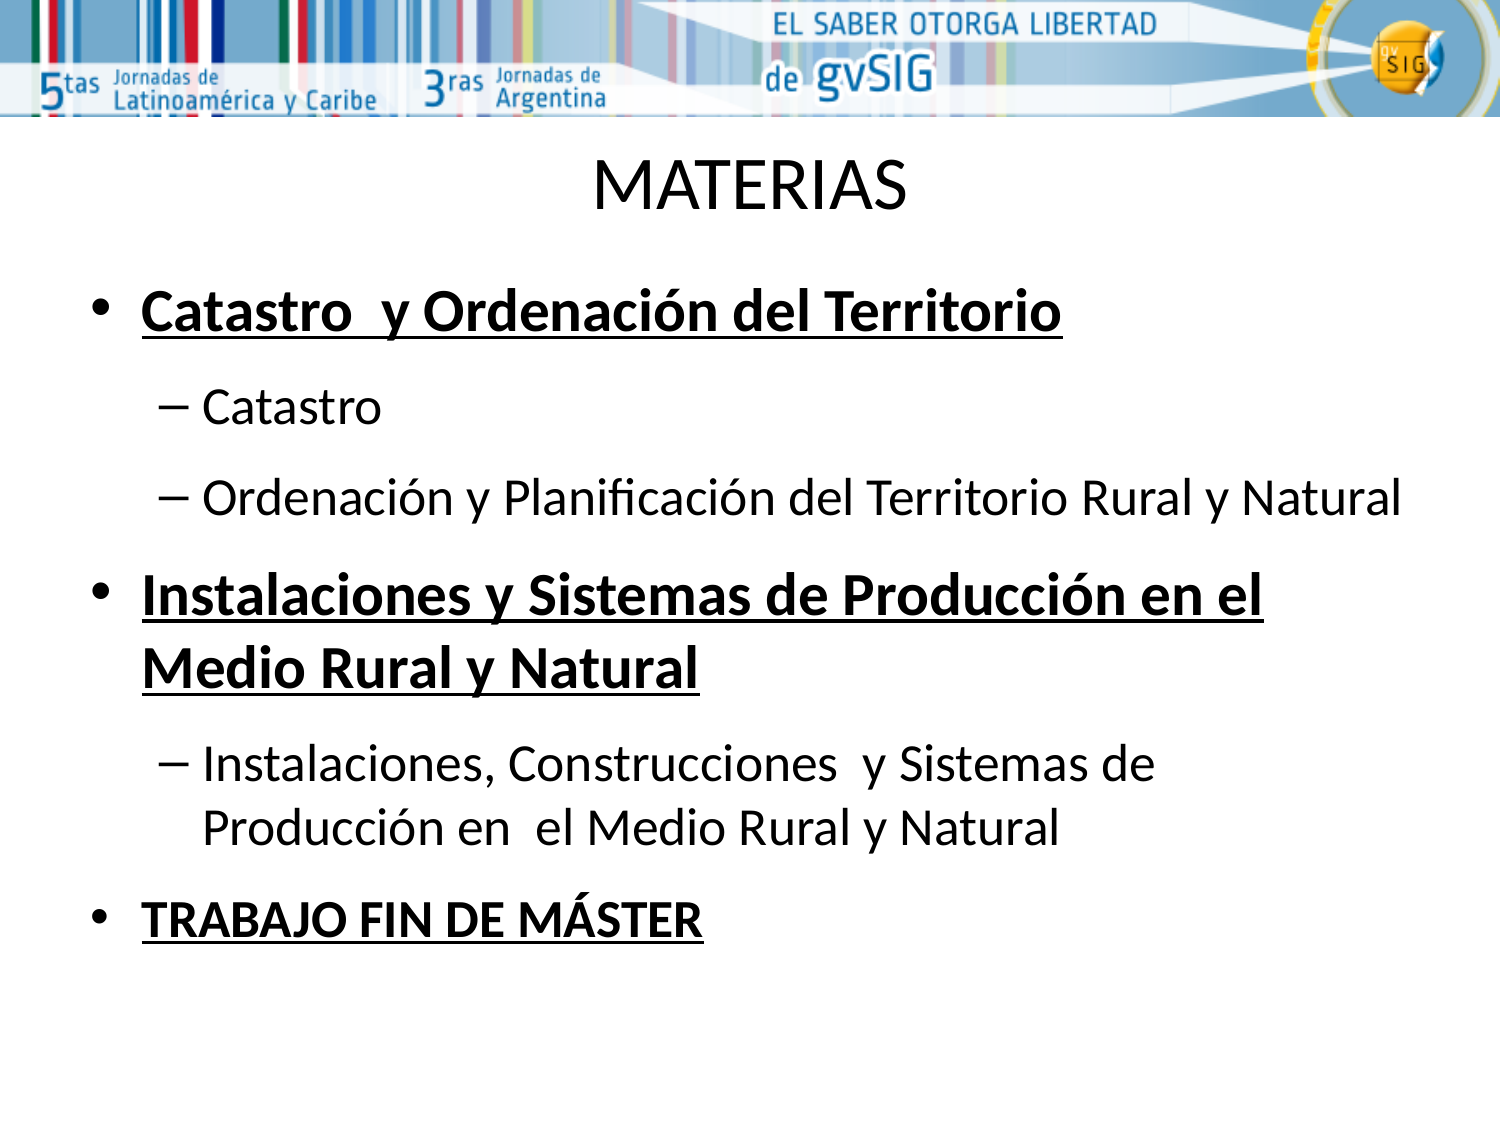

# MATERIAS
Catastro y Ordenación del Territorio
Catastro
Ordenación y Planificación del Territorio Rural y Natural
Instalaciones y Sistemas de Producción en el Medio Rural y Natural
Instalaciones, Construcciones y Sistemas de Producción en el Medio Rural y Natural
TRABAJO FIN DE MÁSTER